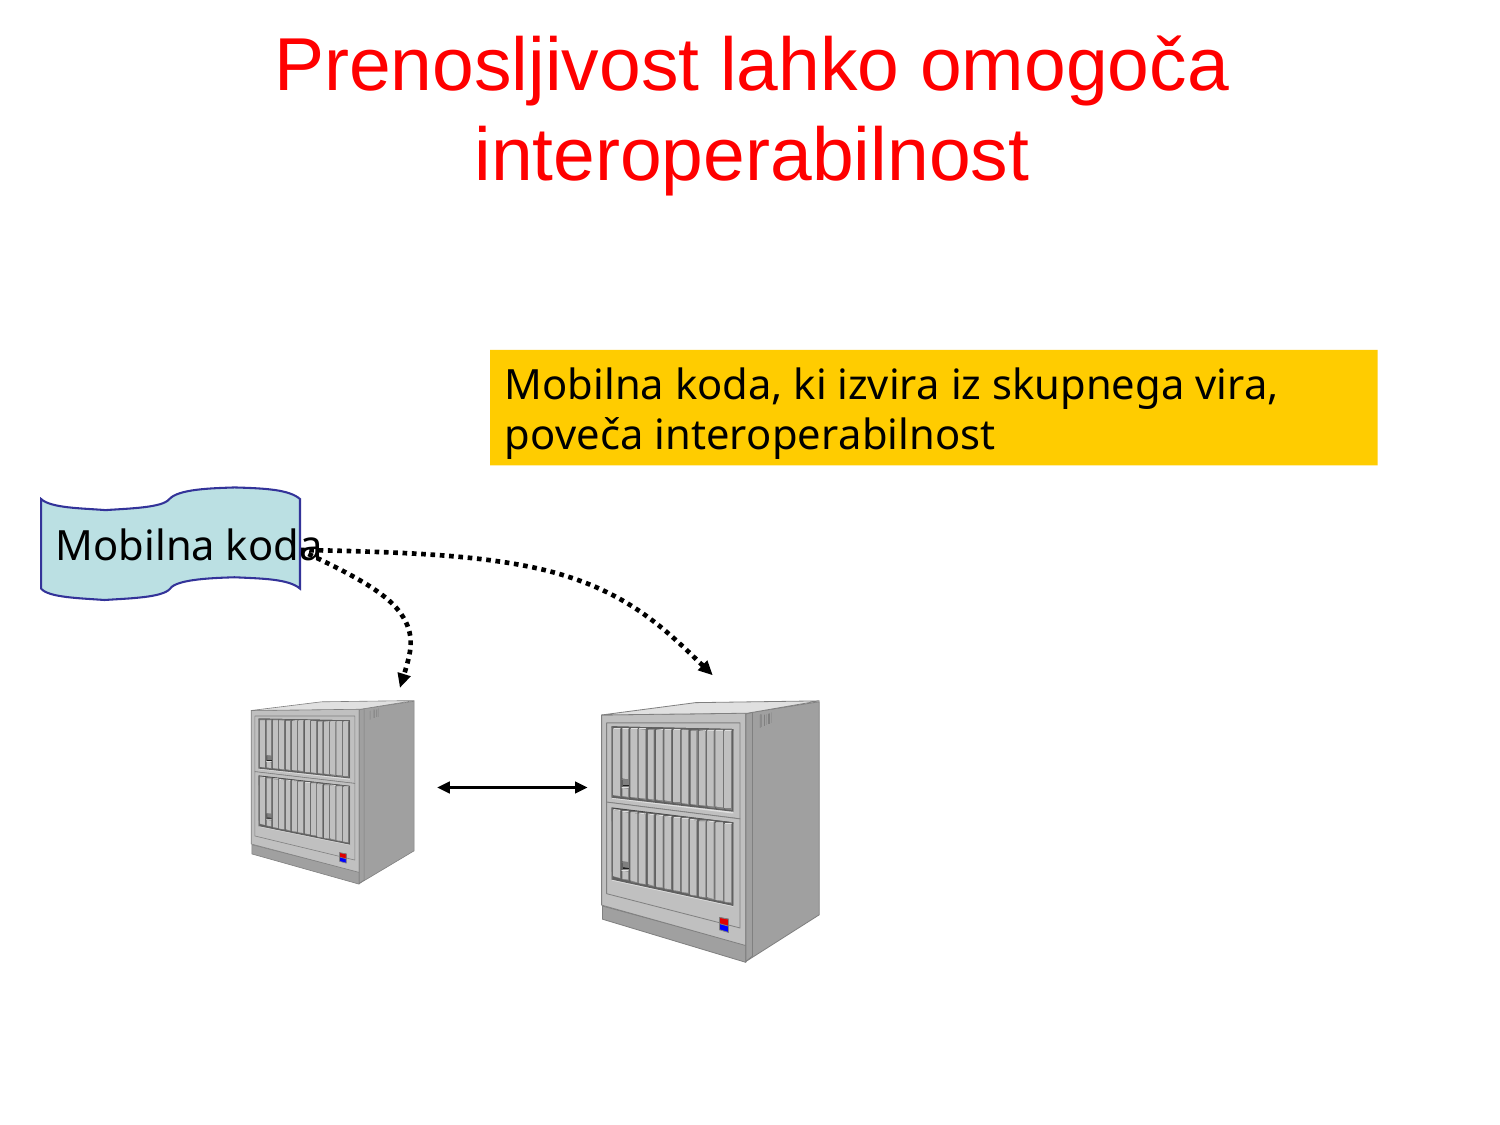

# Prenosljivost lahko omogoča interoperabilnost
Mobilna koda, ki izvira iz skupnega vira, poveča interoperabilnost
Mobilna koda